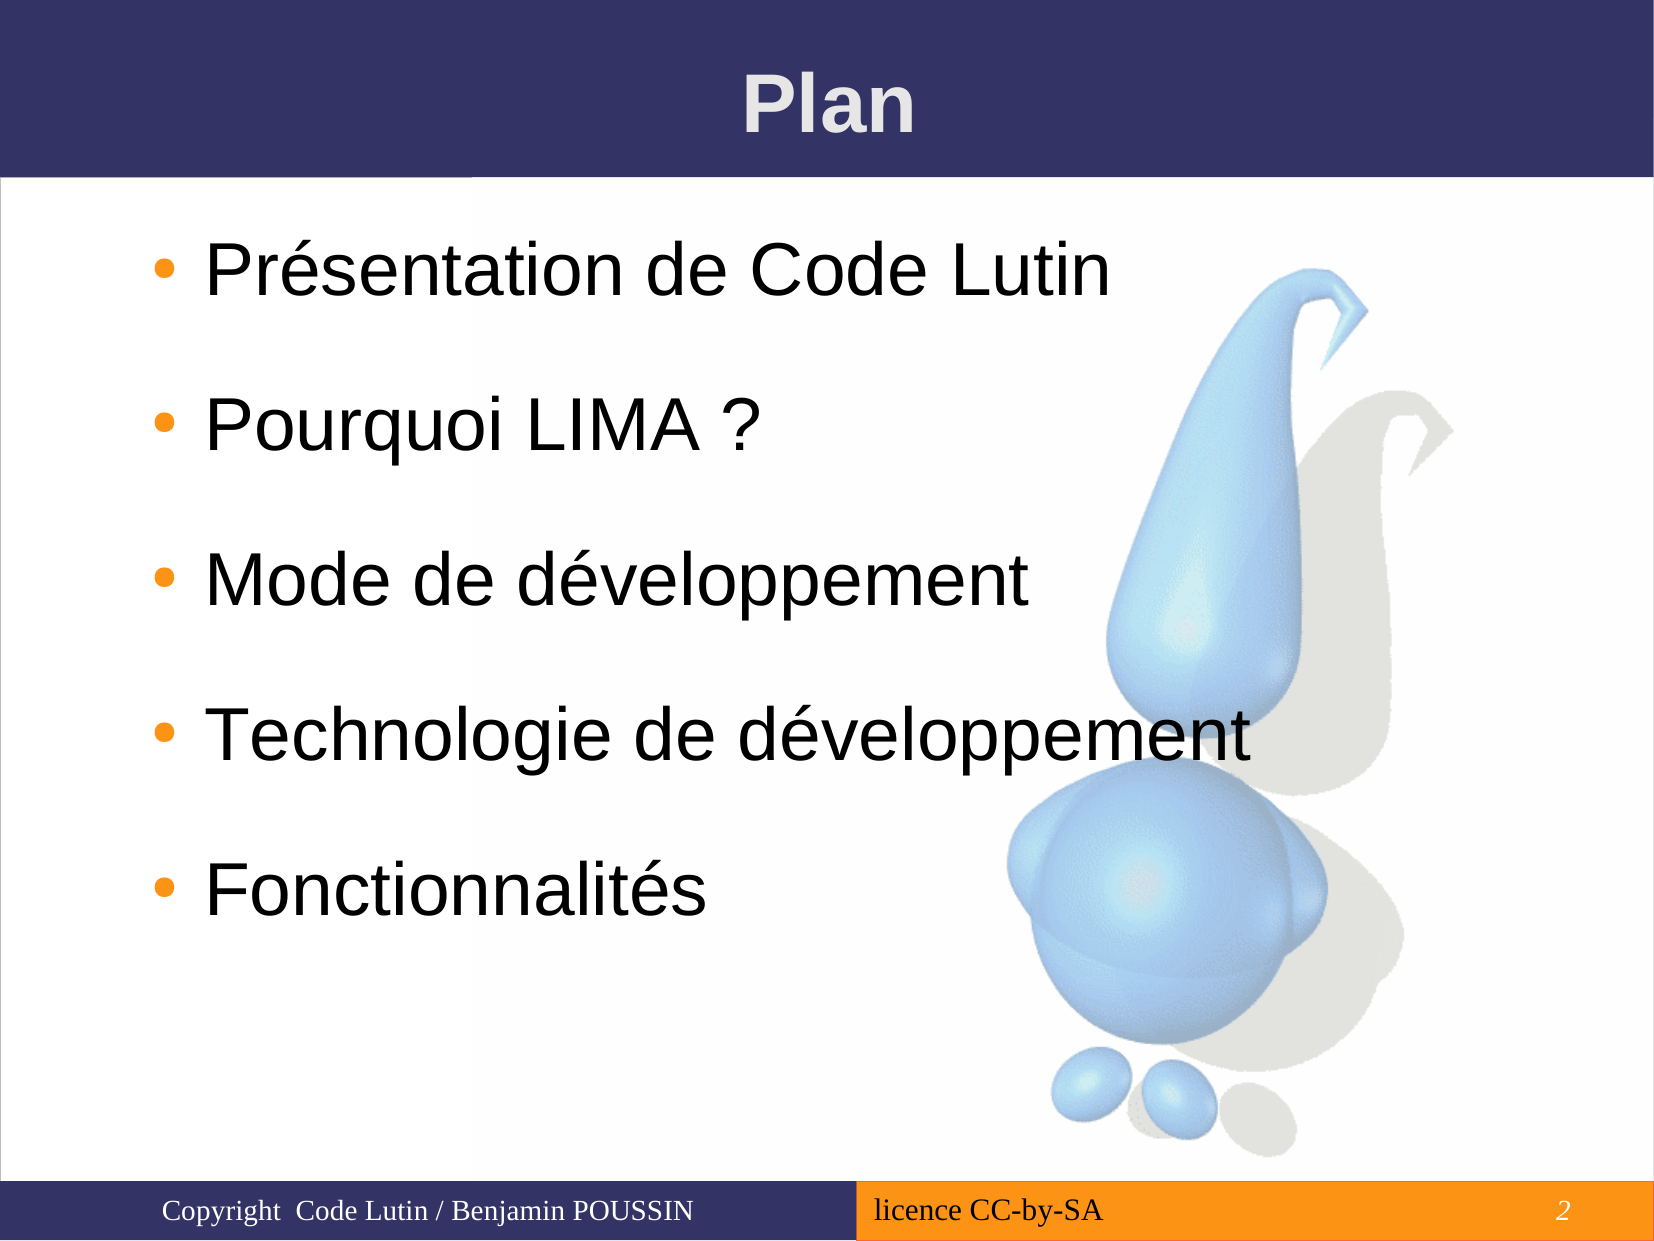

# Plan
Présentation de Code Lutin
Pourquoi LIMA ?
Mode de développement
Technologie de développement
Fonctionnalités
2